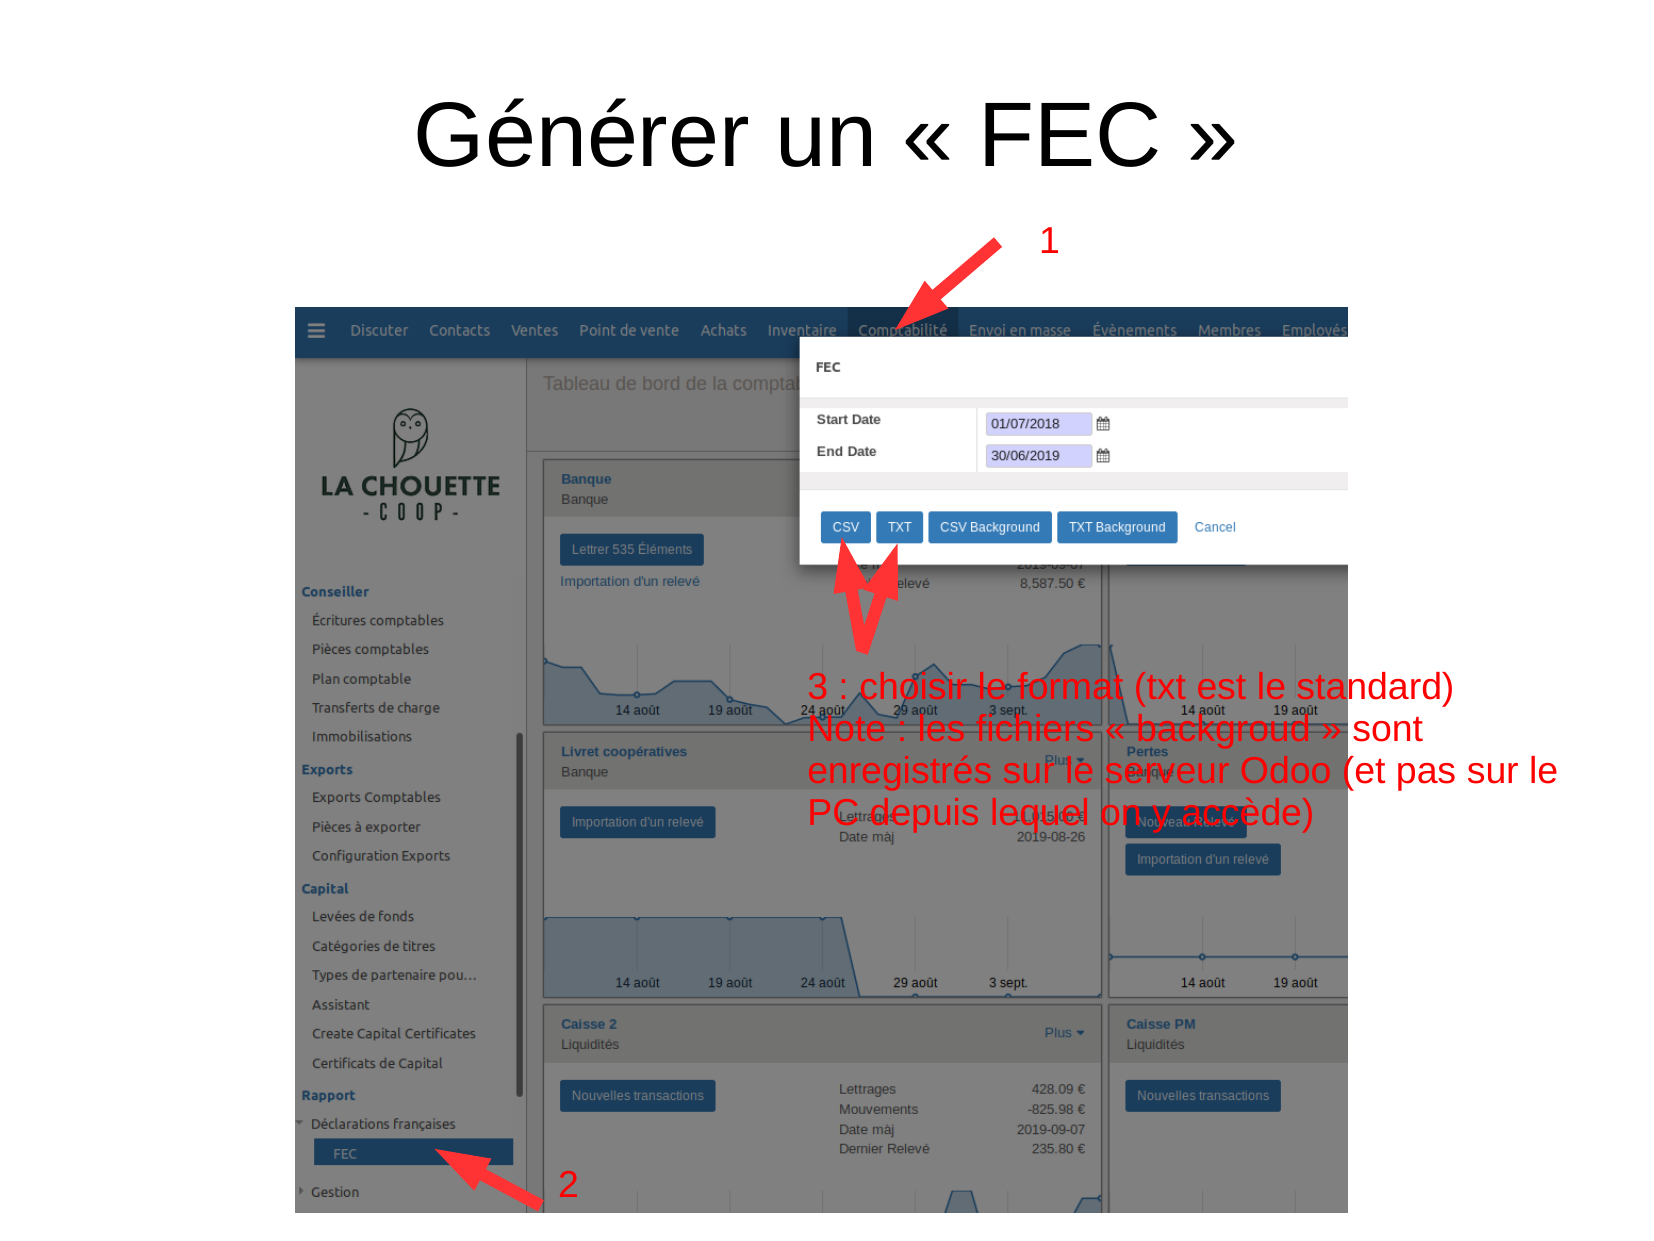

# Générer un « FEC »
1
3 : choisir le format (txt est le standard)
Note : les fichiers « backgroud » sont enregistrés sur le serveur Odoo (et pas sur le PC depuis lequel on y accède)
2